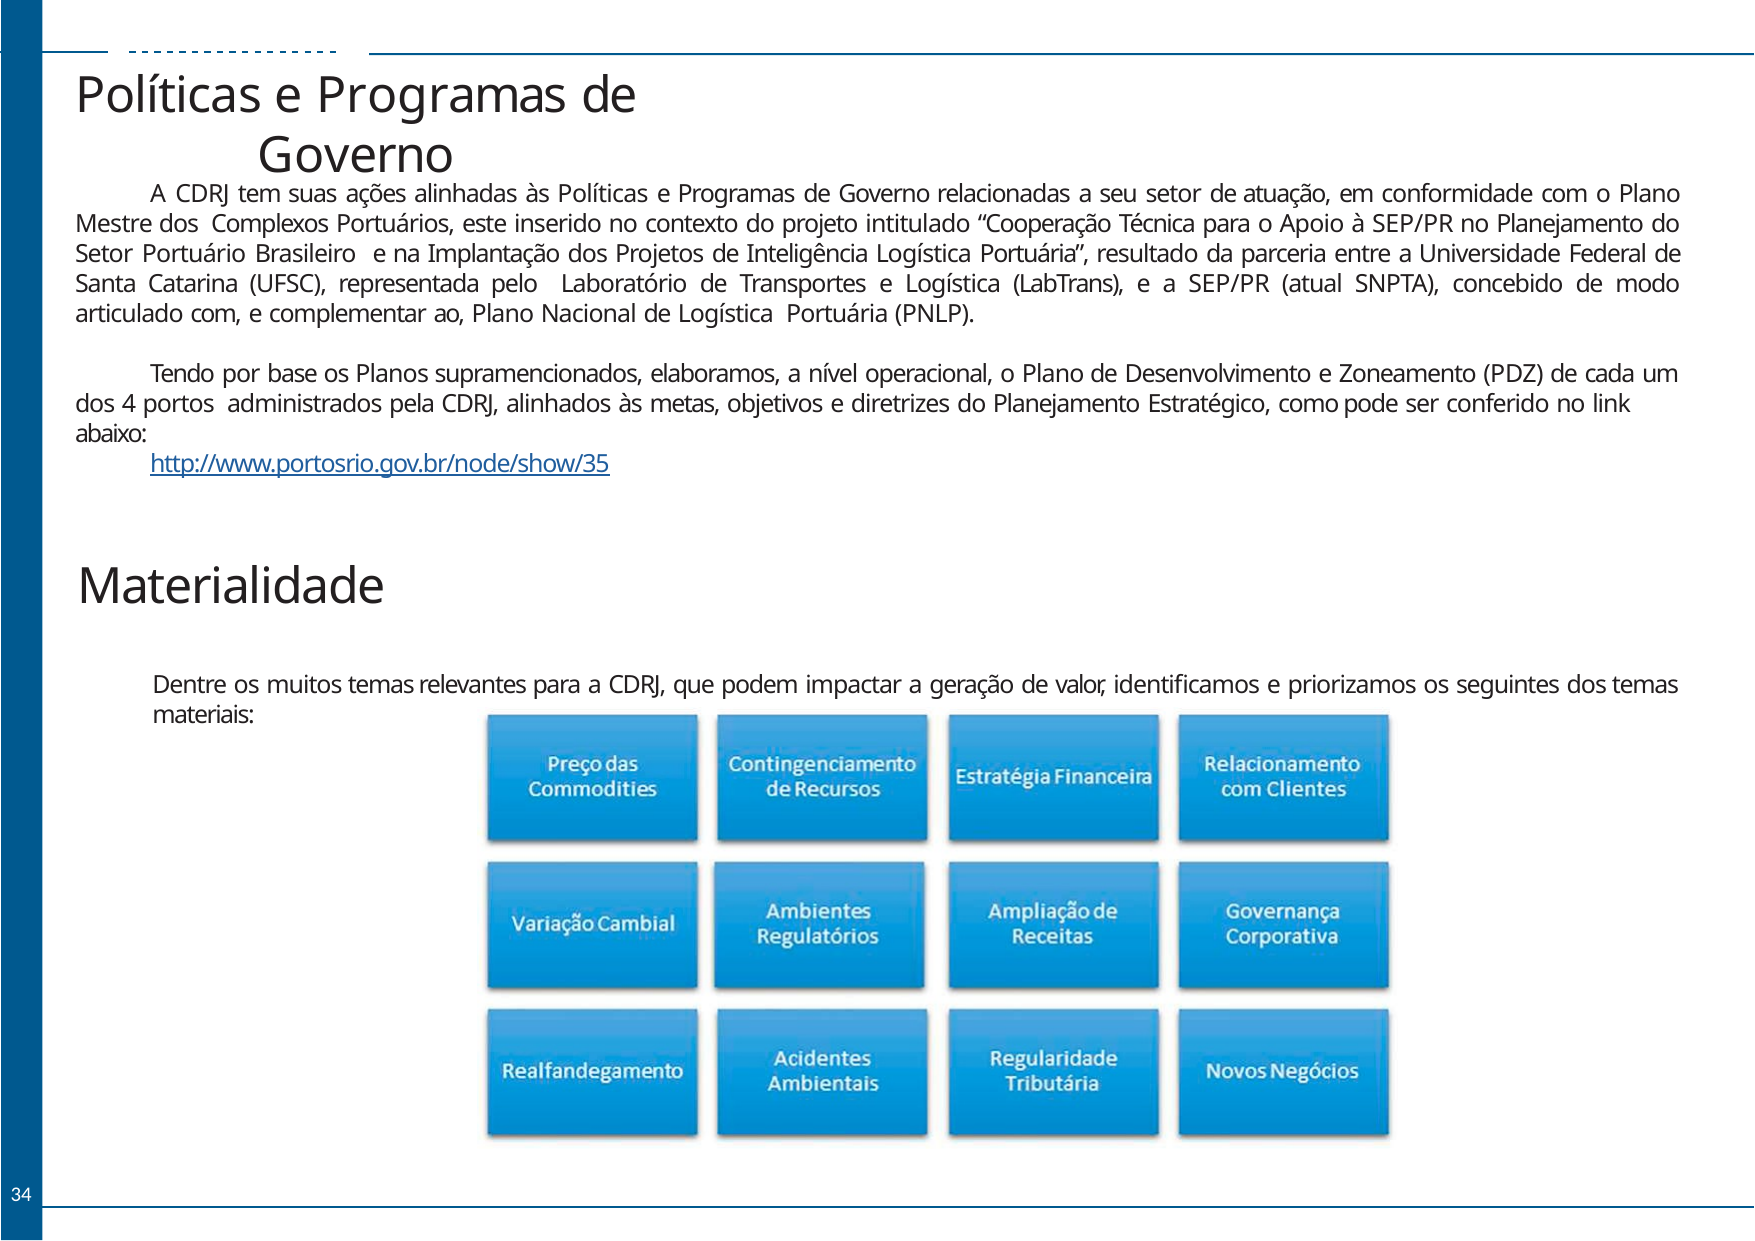

# Políticas e Programas de Governo
A CDRJ tem suas ações alinhadas às Políticas e Programas de Governo relacionadas a seu setor de atuação, em conformidade com o Plano Mestre dos Complexos Portuários, este inserido no contexto do projeto intitulado “Cooperação Técnica para o Apoio à SEP/PR no Planejamento do Setor Portuário Brasileiro e na Implantação dos Projetos de Inteligência Logística Portuária”, resultado da parceria entre a Universidade Federal de Santa Catarina (UFSC), representada pelo Laboratório de Transportes e Logística (LabTrans), e a SEP/PR (atual SNPTA), concebido de modo articulado com, e complementar ao, Plano Nacional de Logística Portuária (PNLP).
Tendo por base os Planos supramencionados, elaboramos, a nível operacional, o Plano de Desenvolvimento e Zoneamento (PDZ) de cada um dos 4 portos administrados pela CDRJ, alinhados às metas, objetivos e diretrizes do Planejamento Estratégico, como pode ser conferido no link abaixo:
http://www.portosrio.gov.br/node/show/35
Materialidade
Dentre os muitos temas relevantes para a CDRJ, que podem impactar a geração de valor, identificamos e priorizamos os seguintes dos temas materiais:
34